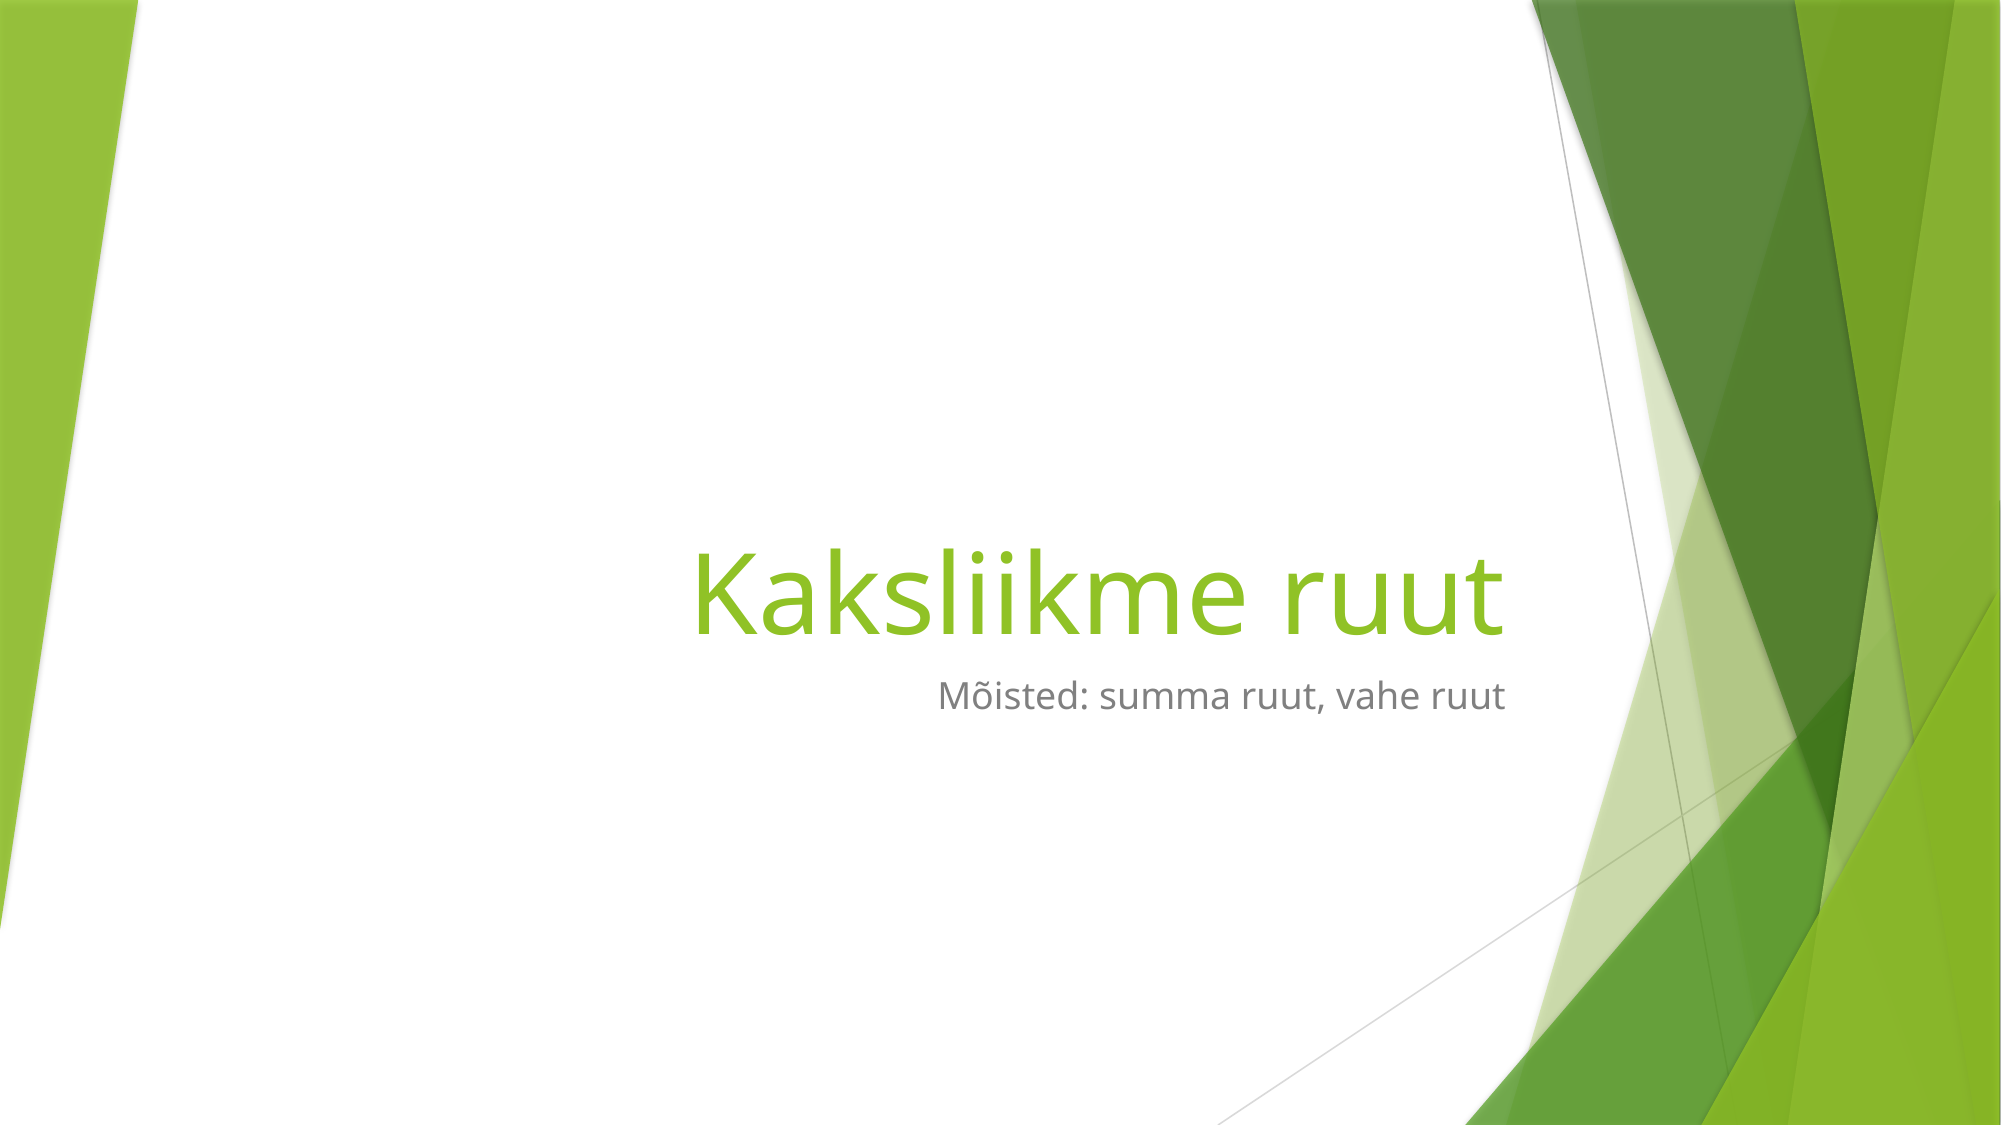

# Kaksliikme ruut
Mõisted: summa ruut, vahe ruut